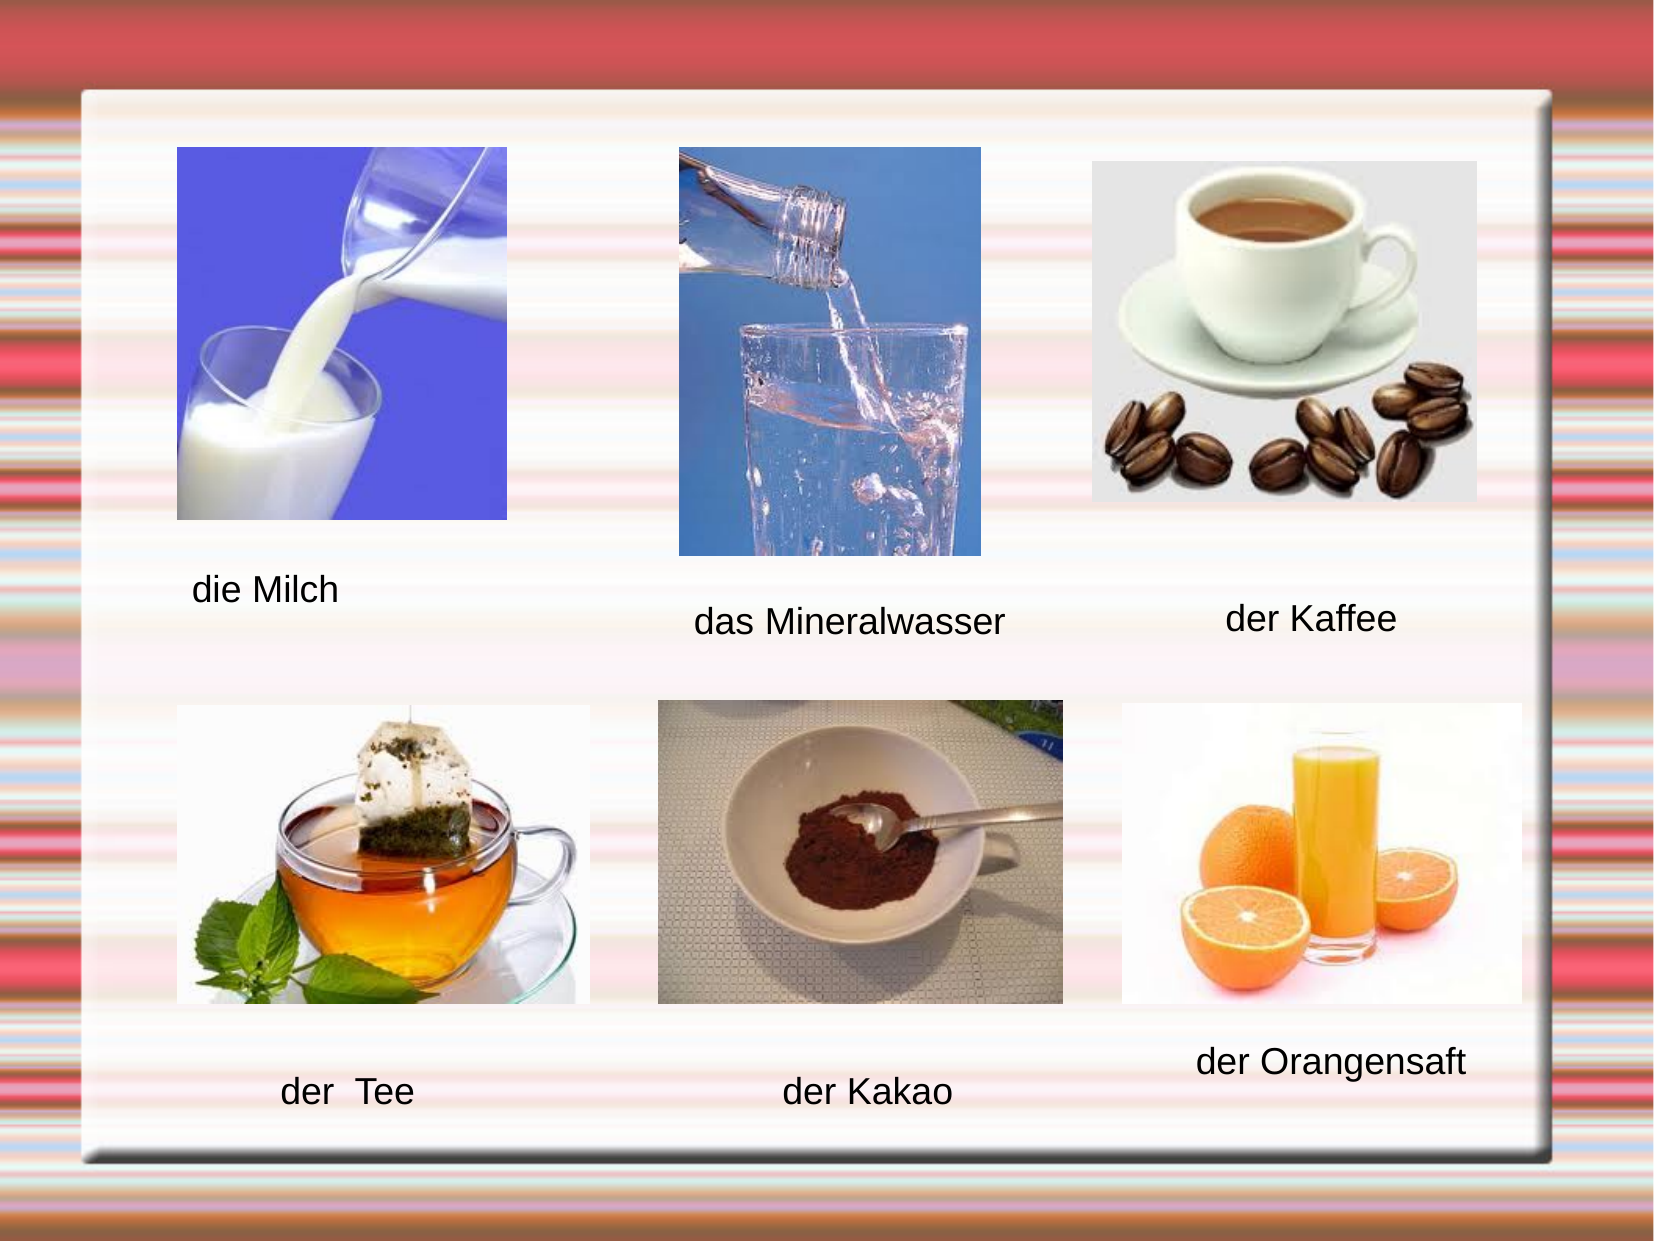

die Milch
der Kaffee
das Mineralwasser
der Orangensaft
der Tee
der Kakao